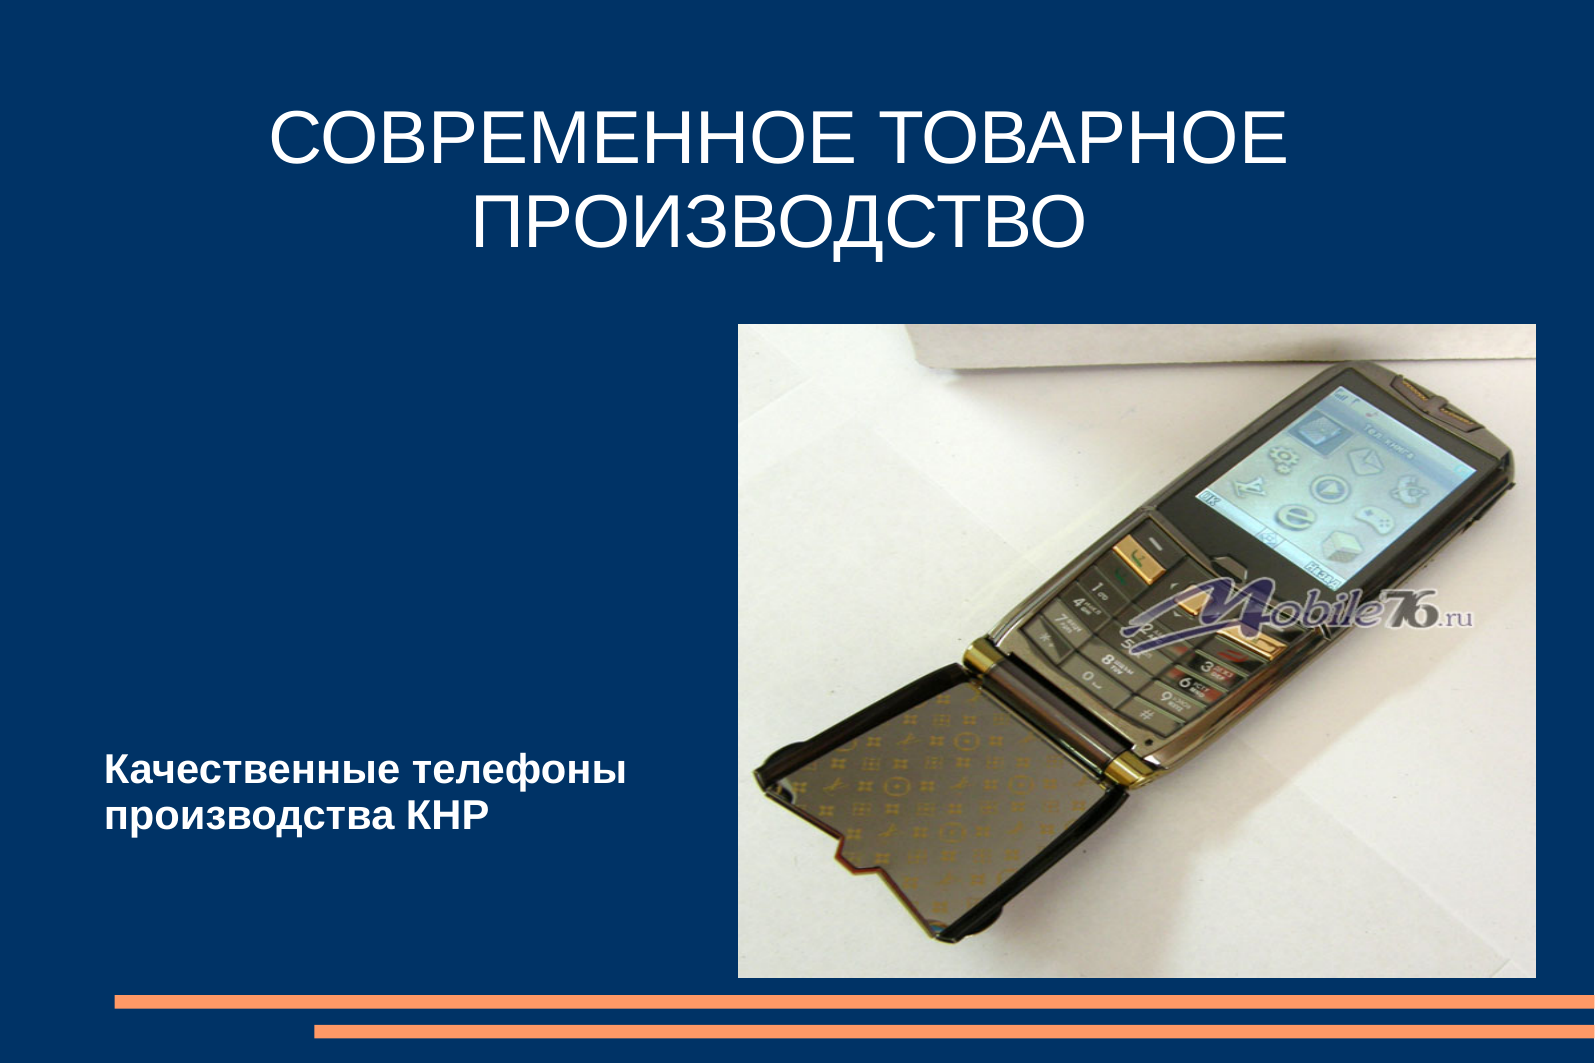

СОВРЕМЕННОЕ ТОВАРНОЕ ПРОИЗВОДСТВО
Качественные телефоны производства КНР